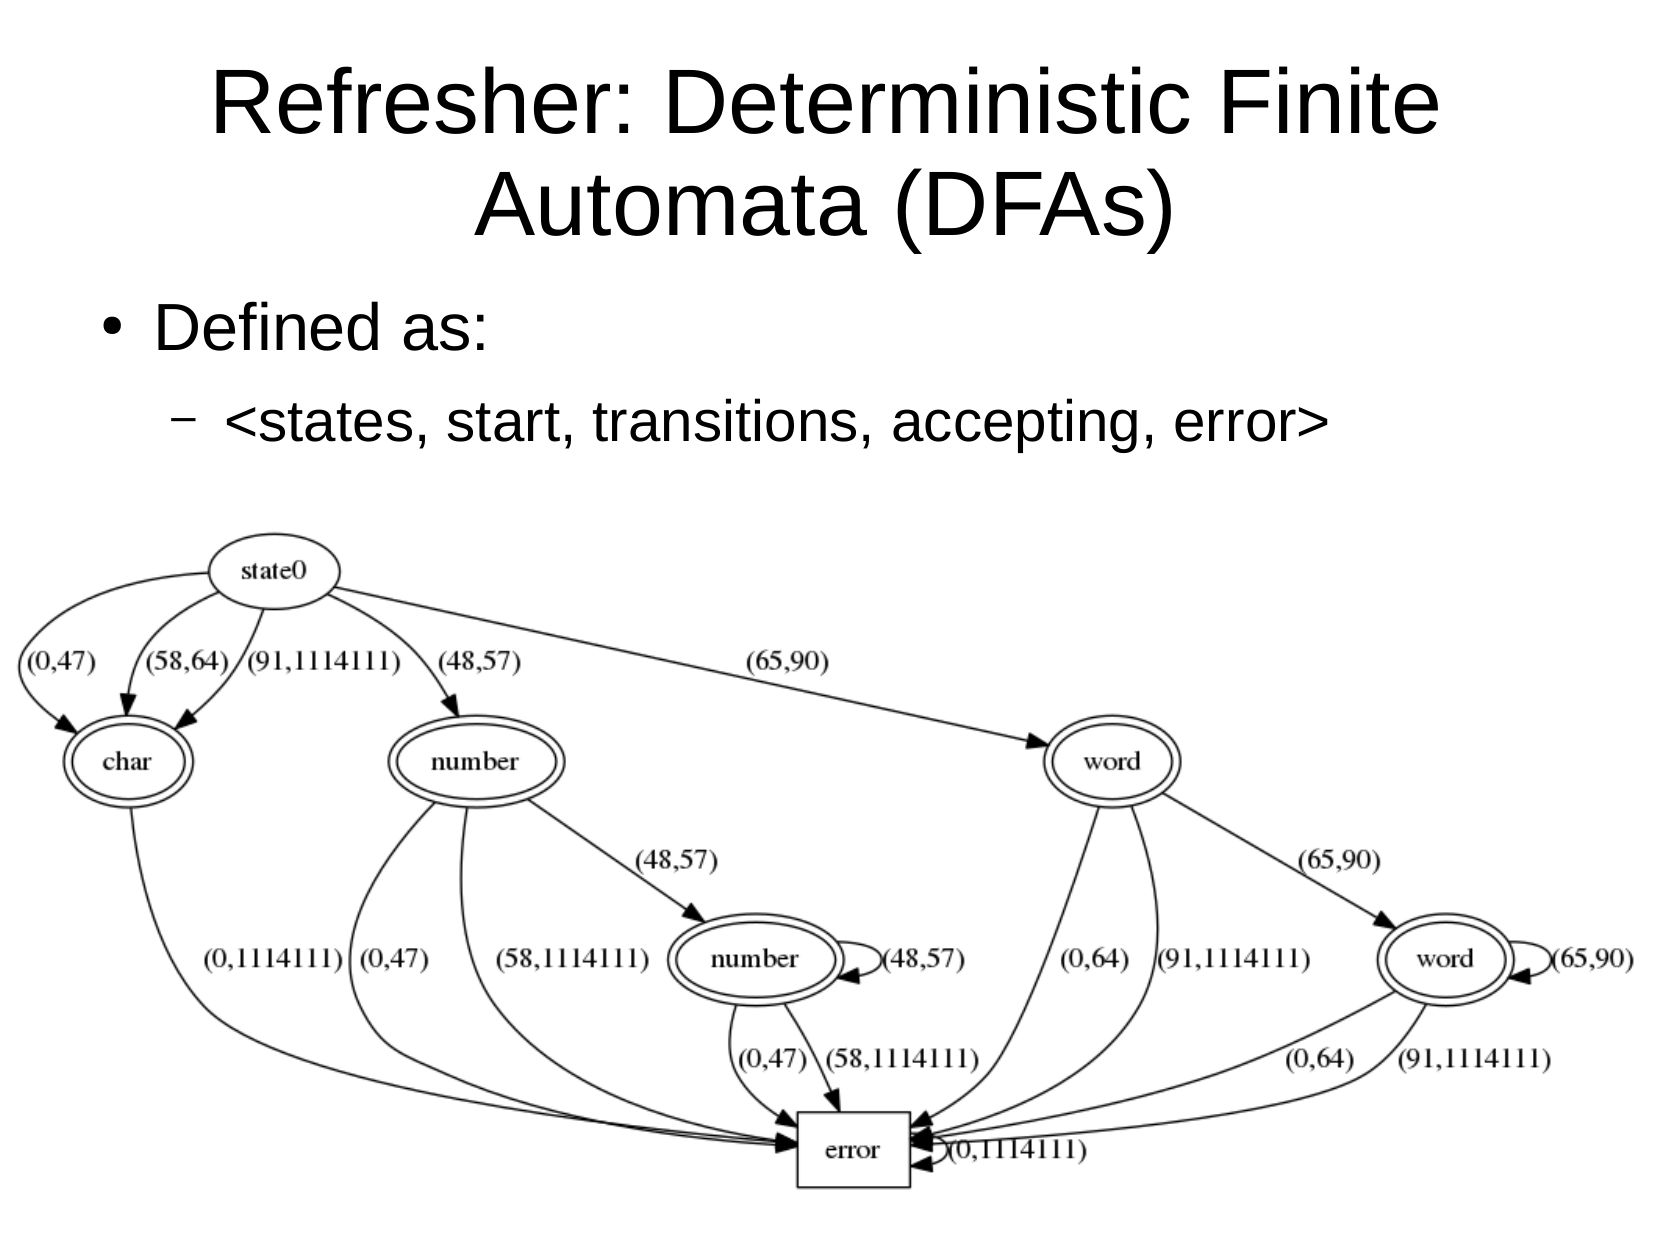

# Refresher: Deterministic Finite Automata (DFAs)
Defined as:
<states, start, transitions, accepting, error>